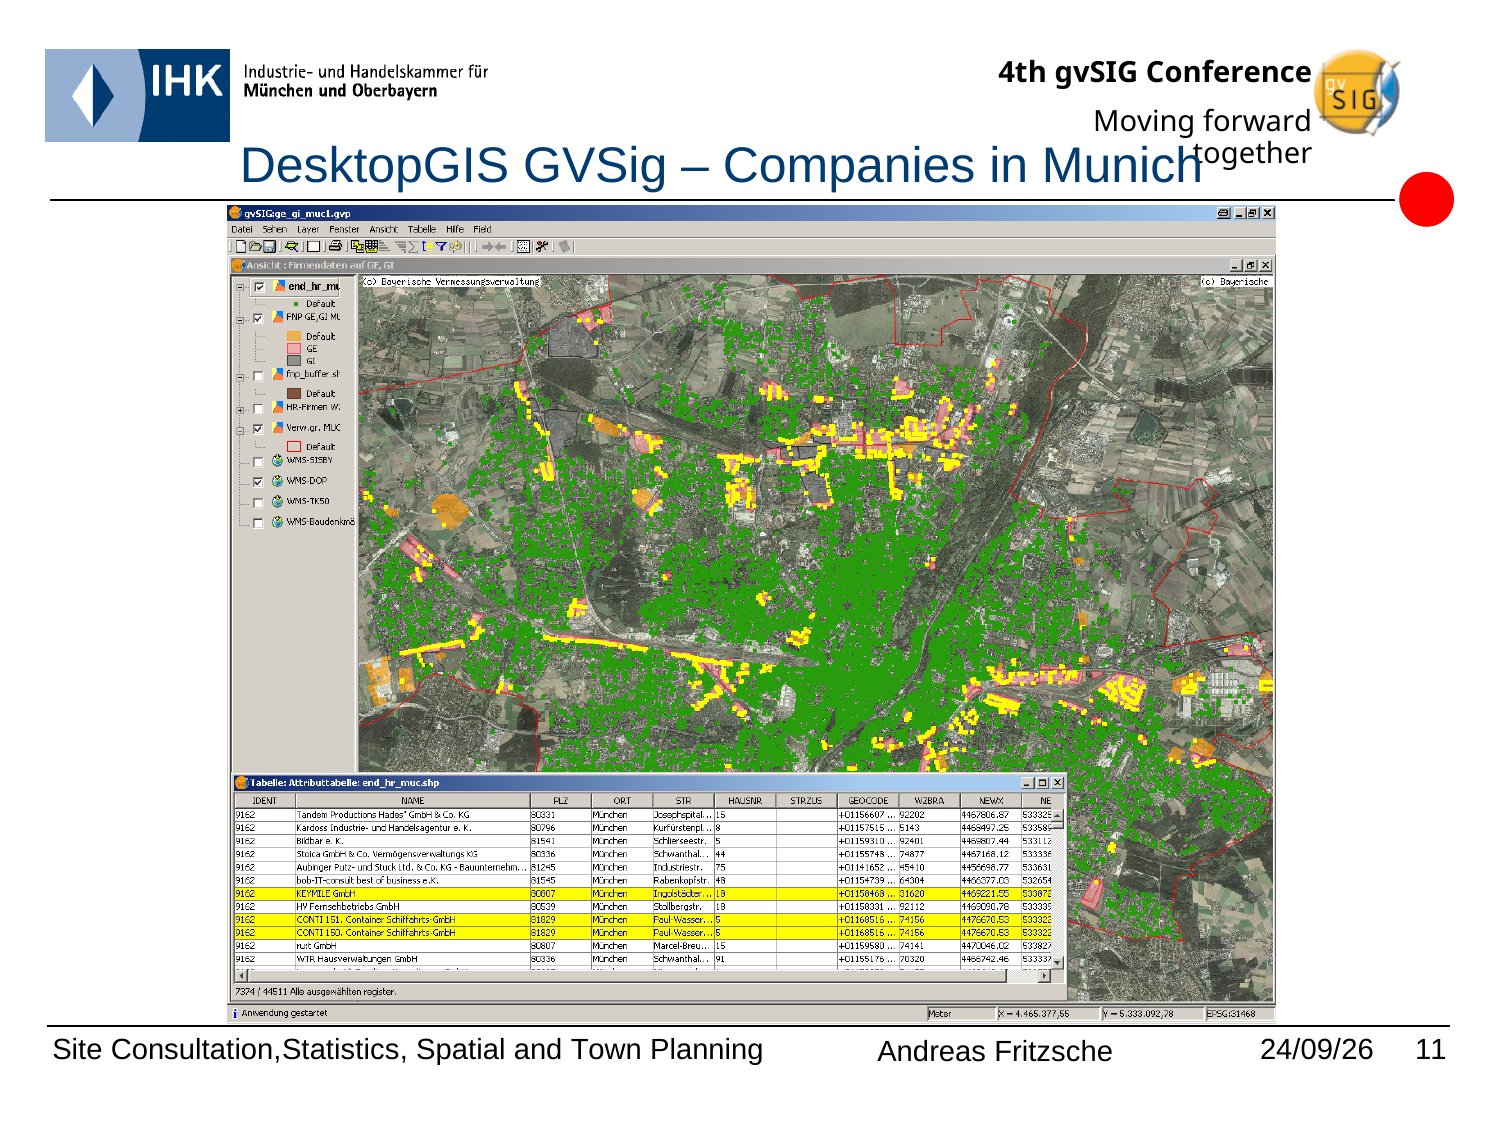

DesktopGIS GVSig – Companies in Munich
11